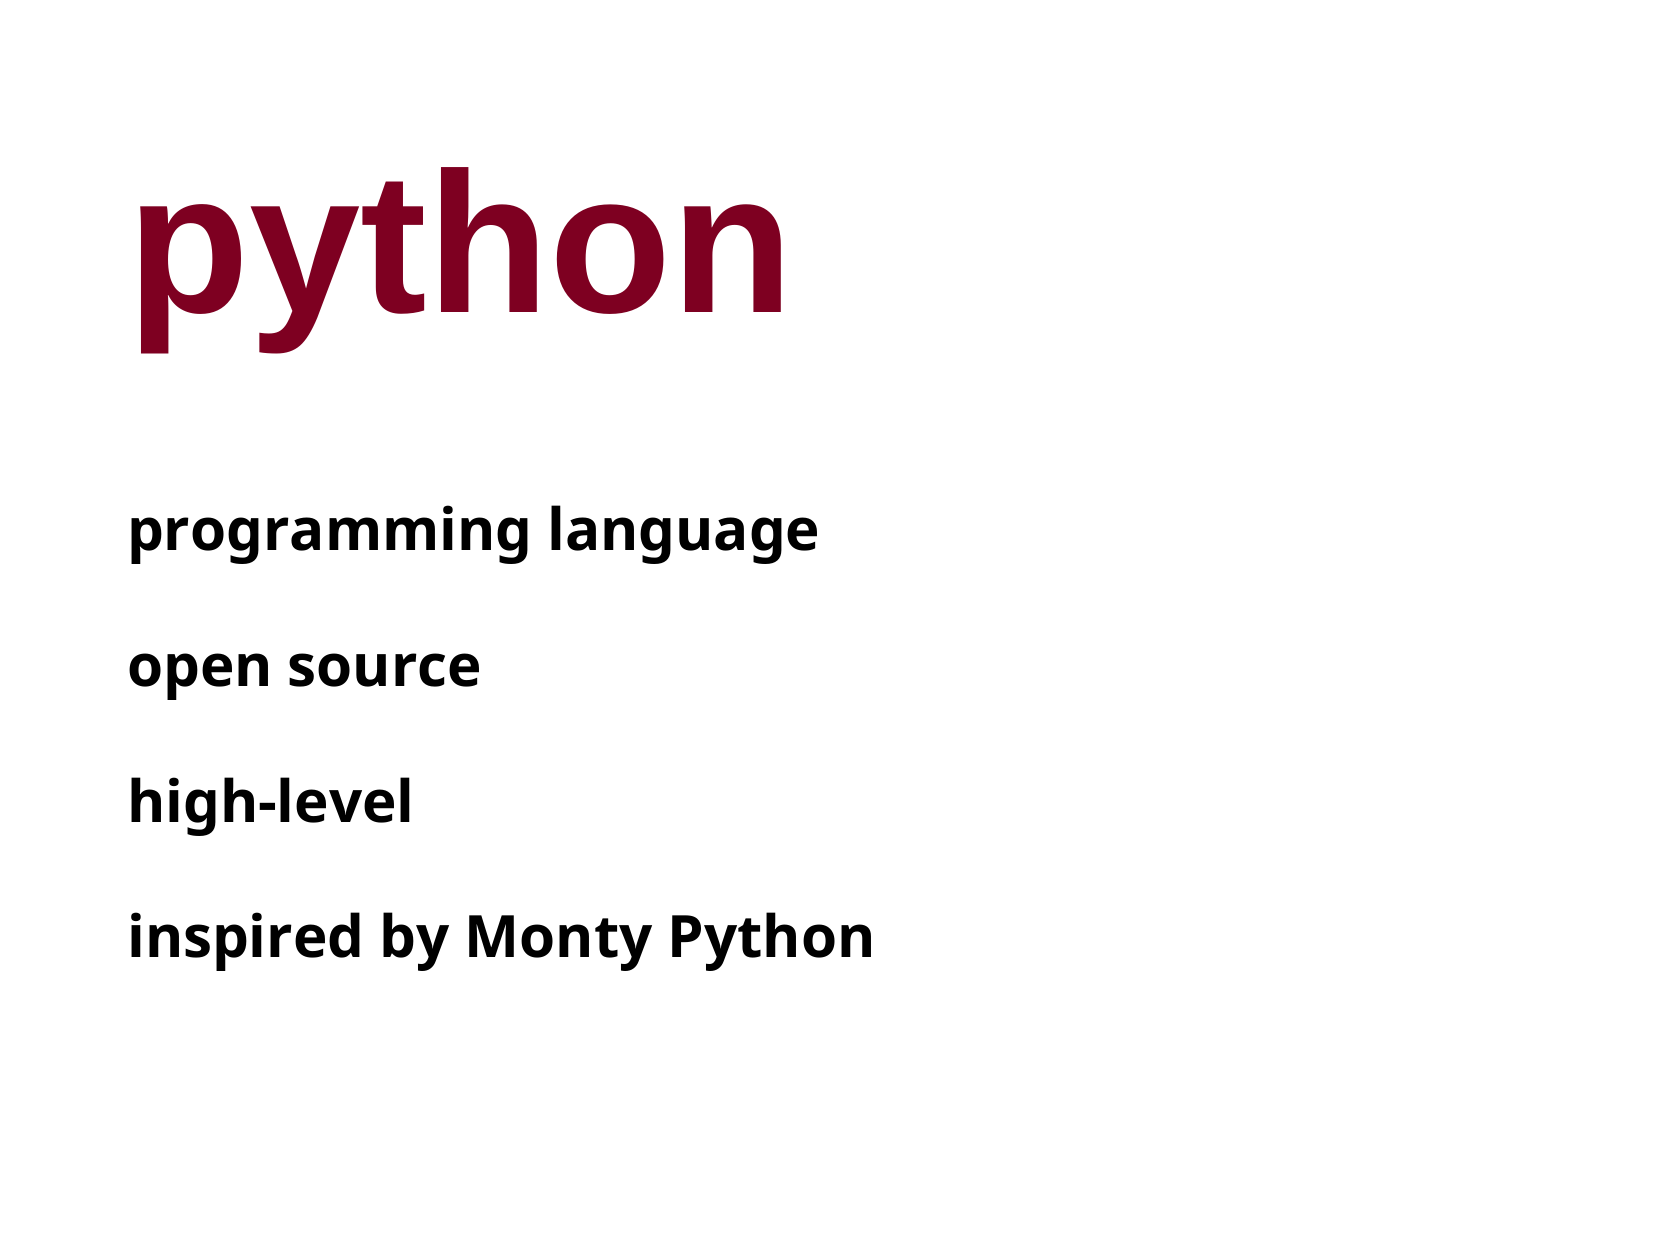

python
programming language
open source
high-level
inspired by Monty Python